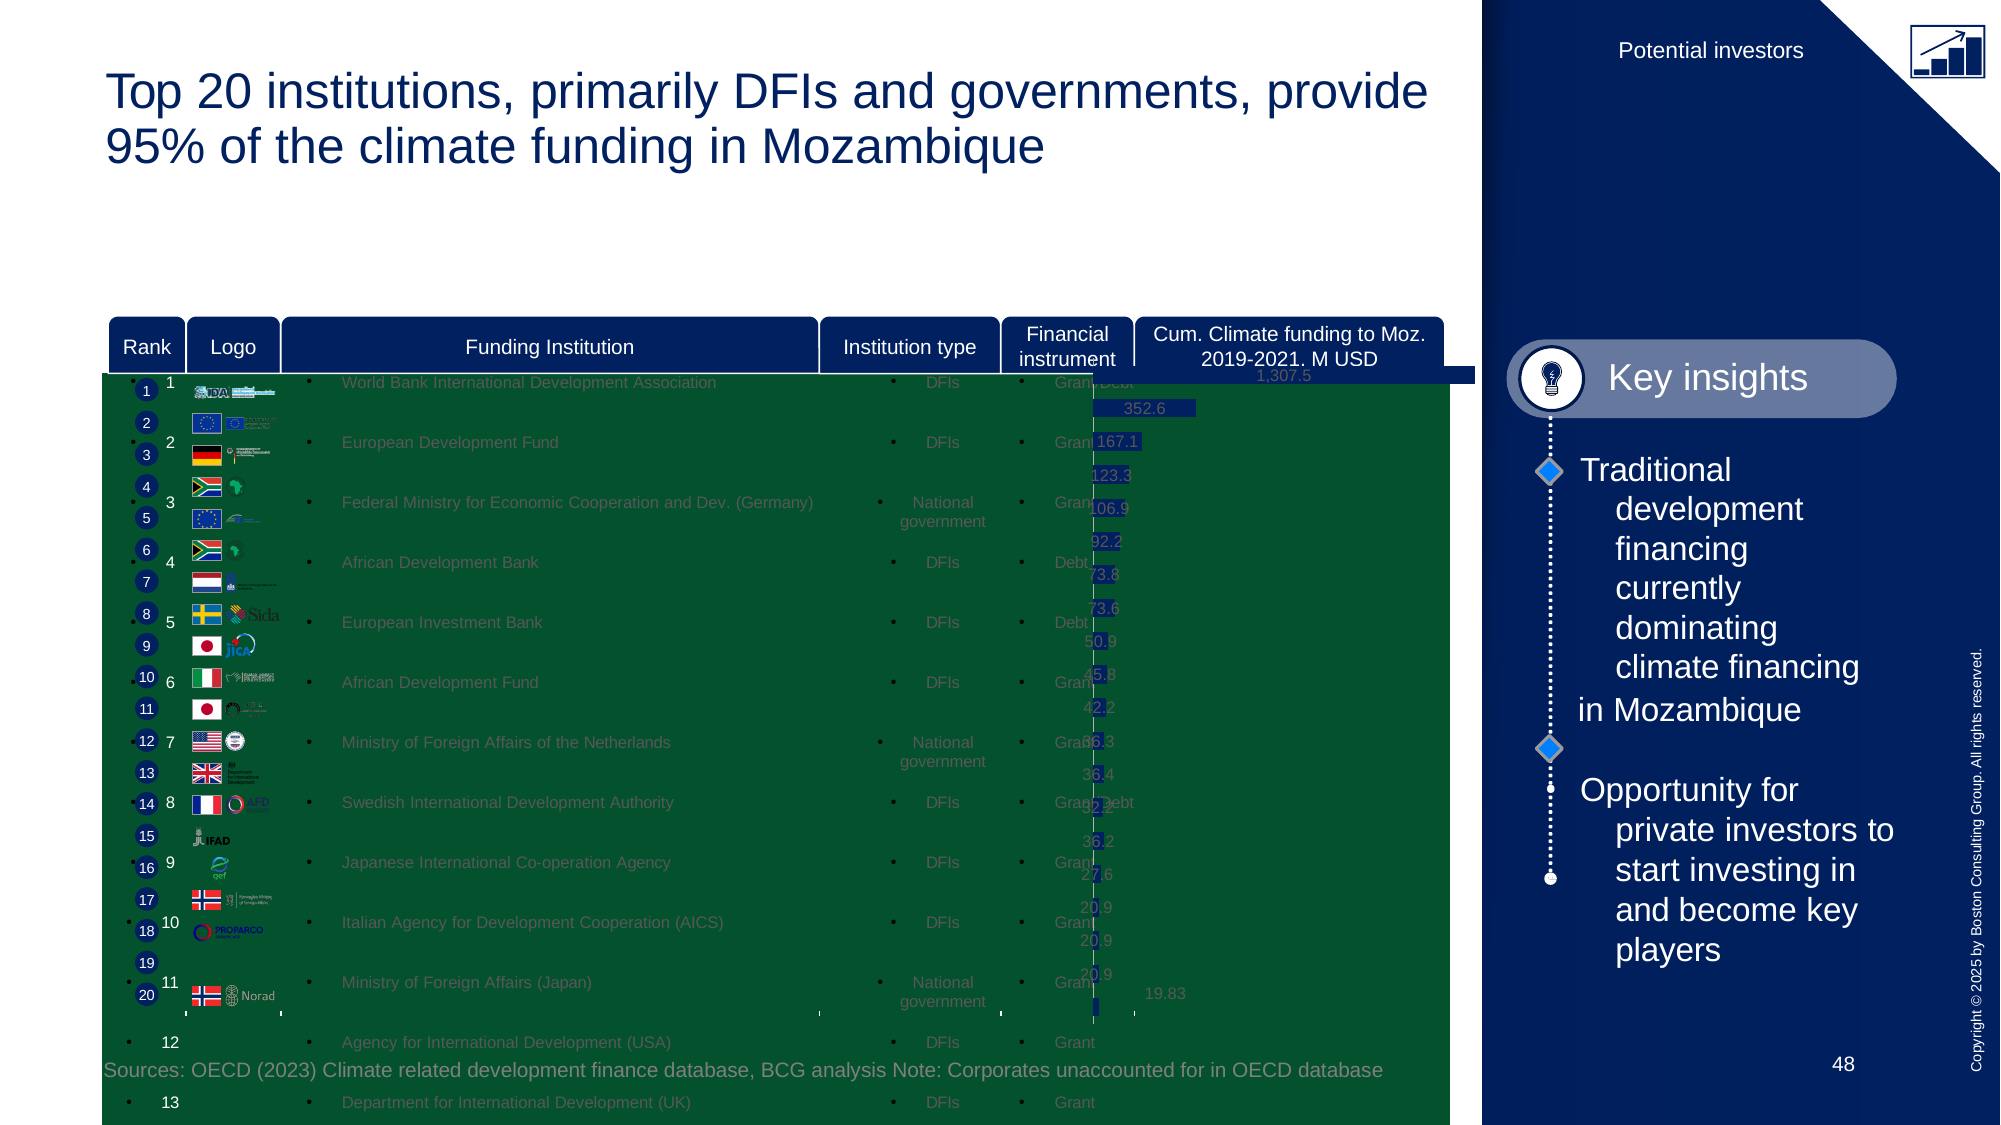

Potential investors
# Top 20 institutions, primarily DFIs and governments, provide 95% of the climate funding in Mozambique
Institution type
Financial instrument
Cum. Climate funding to Moz. 2019-2021, M USD
Rank
Logo
Funding Institution
### Chart
| Category | Series1 |
|---|---|
| 1 | 1307.5 |
| 2 | 352.6 |
| 3 | 167.1 |
| 4 | 123.3 |
| 5 | 106.9 |
| 6 | 92.2 |
| 7 | 73.8 |
| 8 | 73.6 |
| 9 | 50.9 |
| 10 | 45.8 |
| 11 | 42.2 |
| 12 | 36.3 |
| 13 | 36.4 |
| 14 | 32.2 |
| 15 | 36.2 |
| 16 | 27.6 |
| 17 | 20.9 |
| 18 | 20.9 |
| 19 | 20.9 |
| 20 | 19.83 |
Key insights
| 1 | | World Bank International Development Association | DFIs | Grant/Debt | |
| --- | --- | --- | --- | --- | --- |
| 2 | | European Development Fund | DFIs | Grant | |
| 3 | | Federal Ministry for Economic Cooperation and Dev. (Germany) | National government | Grant | |
| 4 | | African Development Bank | DFIs | Debt | |
| 5 | | European Investment Bank | DFIs | Debt | |
| 6 | | African Development Fund | DFIs | Grant | |
| 7 | | Ministry of Foreign Affairs of the Netherlands | National government | Grant | |
| 8 | | Swedish International Development Authority | DFIs | Grant/Debt | |
| 9 | | Japanese International Co-operation Agency | DFIs | Grant | |
| 10 | | Italian Agency for Development Cooperation (AICS) | DFIs | Grant | |
| 11 | | Ministry of Foreign Affairs (Japan) | National government | Grant | |
| 12 | | Agency for International Development (USA) | DFIs | Grant | |
| 13 | | Department for International Development (UK) | DFIs | Grant | |
| 14 | | French Development Agency | DFIs | Grant/Debt | |
| 15 | | International Fund for Agricultural Development | DFIs | Grant/Debt | |
| 16 | | Global Environment Facility General Trust Fund | DFIs | Grant | |
| 17 | | Ministry of Foreign Affairs (Norway) | National government | Grant | |
| 18 | | Proparco | DFIs | Debt | |
| 19 | | Directorate General for Co-operation and Development (Belgium) | DFIs | Grant | |
| 20 | | Norwegian Agency for Development Co-operation | DFIs | Grant | |
1
2
3
Traditional development financing currently dominating climate financing
in Mozambique
Opportunity for private investors to start investing in and become key players
4
5
6
7
8
9
10
11
12
13
14
15
16
17
18
19
19.83
20
Sources: OECD (2023) Climate related development finance database, BCG analysis Note: Corporates unaccounted for in OECD database